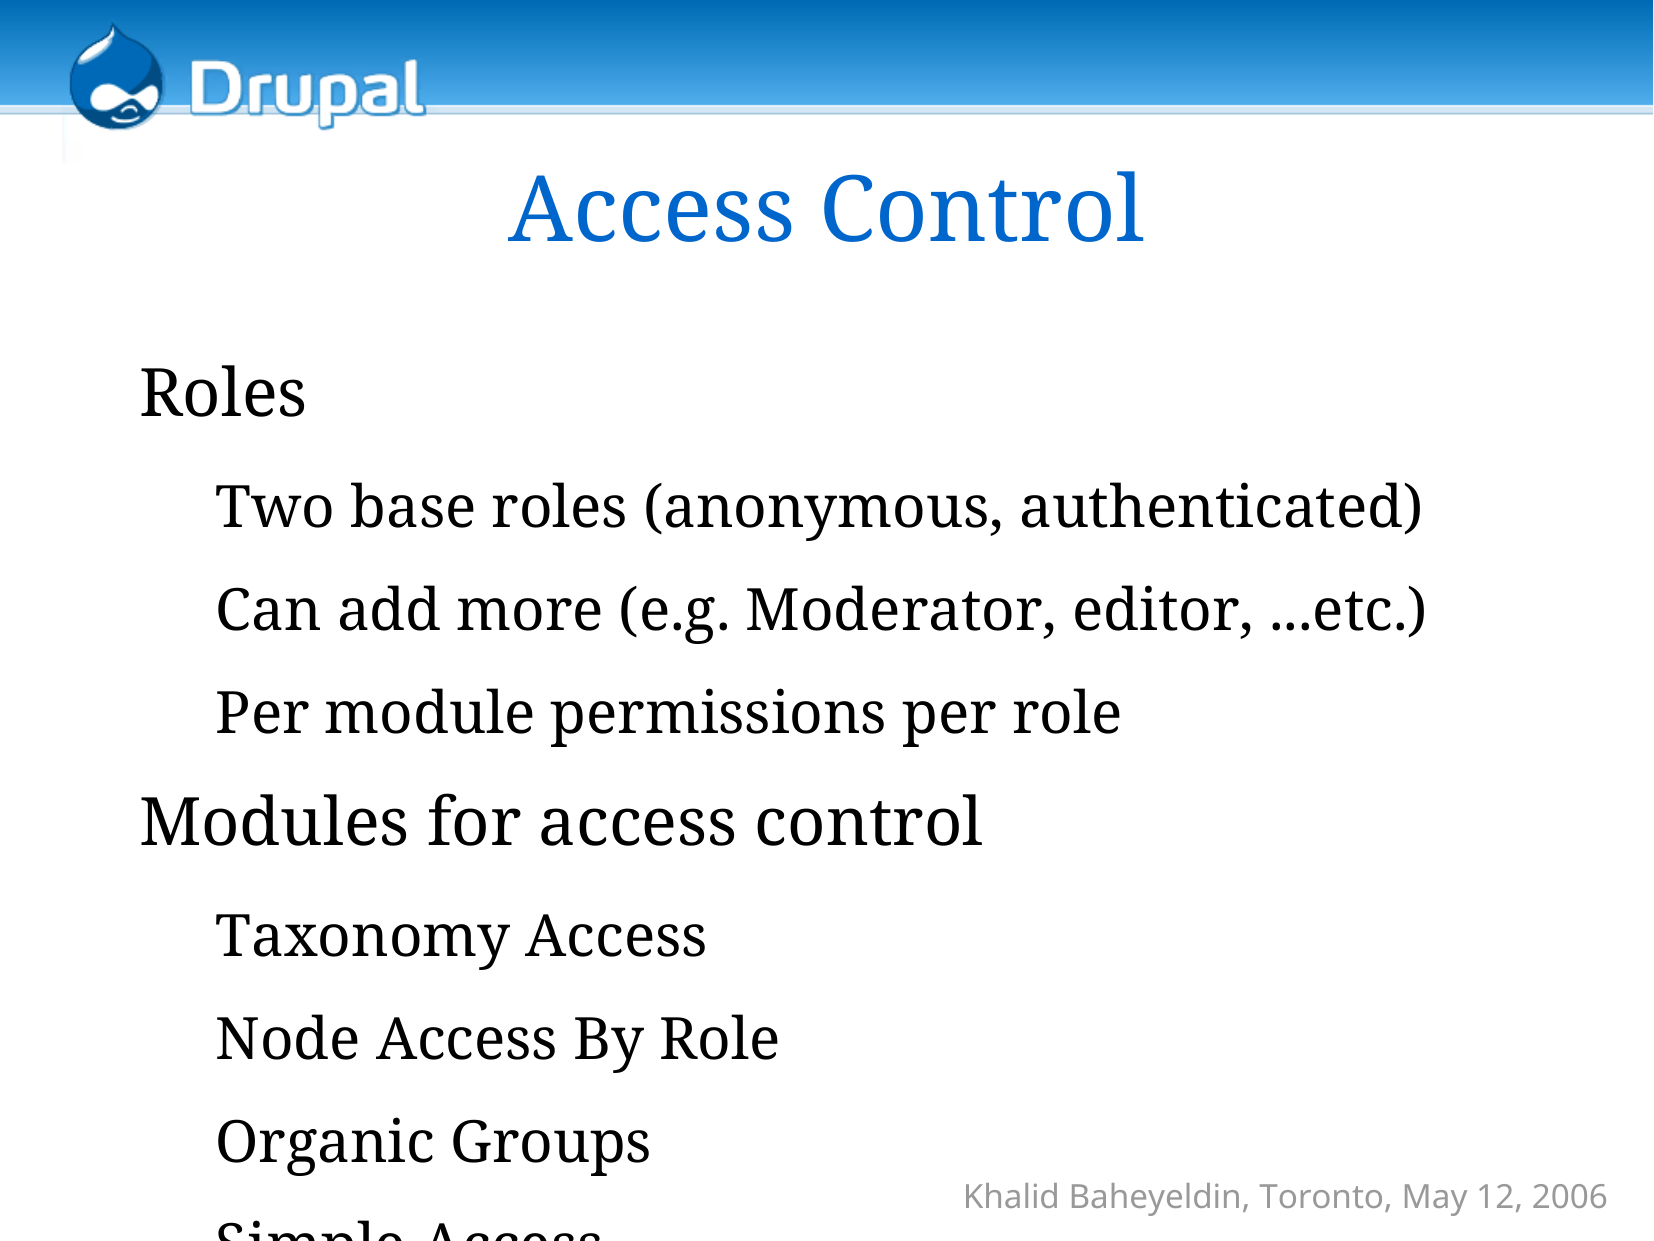

# Access Control
Roles
Two base roles (anonymous, authenticated)
Can add more (e.g. Moderator, editor, ...etc.)
Per module permissions per role
Modules for access control
Taxonomy Access
Node Access By Role
Organic Groups
Simple Access